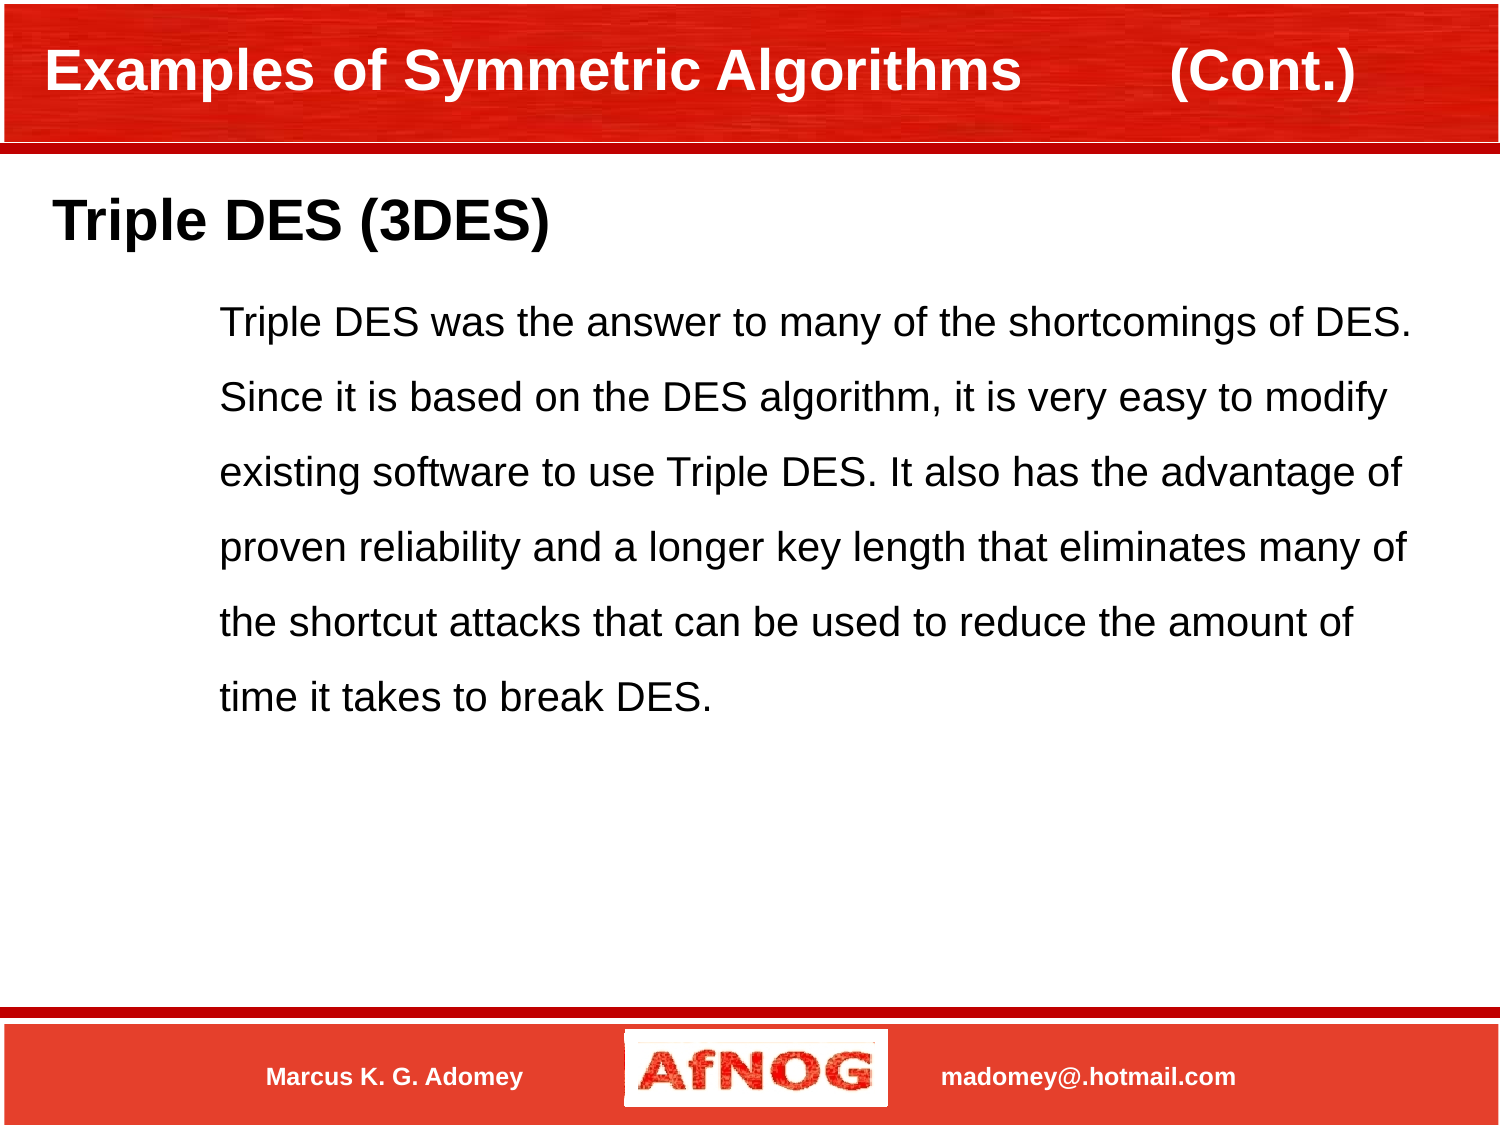

Examples of Symmetric Algorithms 		(Cont.)
Triple DES (3DES)
Triple DES was the answer to many of the shortcomings of DES. Since it is based on the DES algorithm, it is very easy to modify existing software to use Triple DES. It also has the advantage of proven reliability and a longer key length that eliminates many of the shortcut attacks that can be used to reduce the amount of time it takes to break DES.